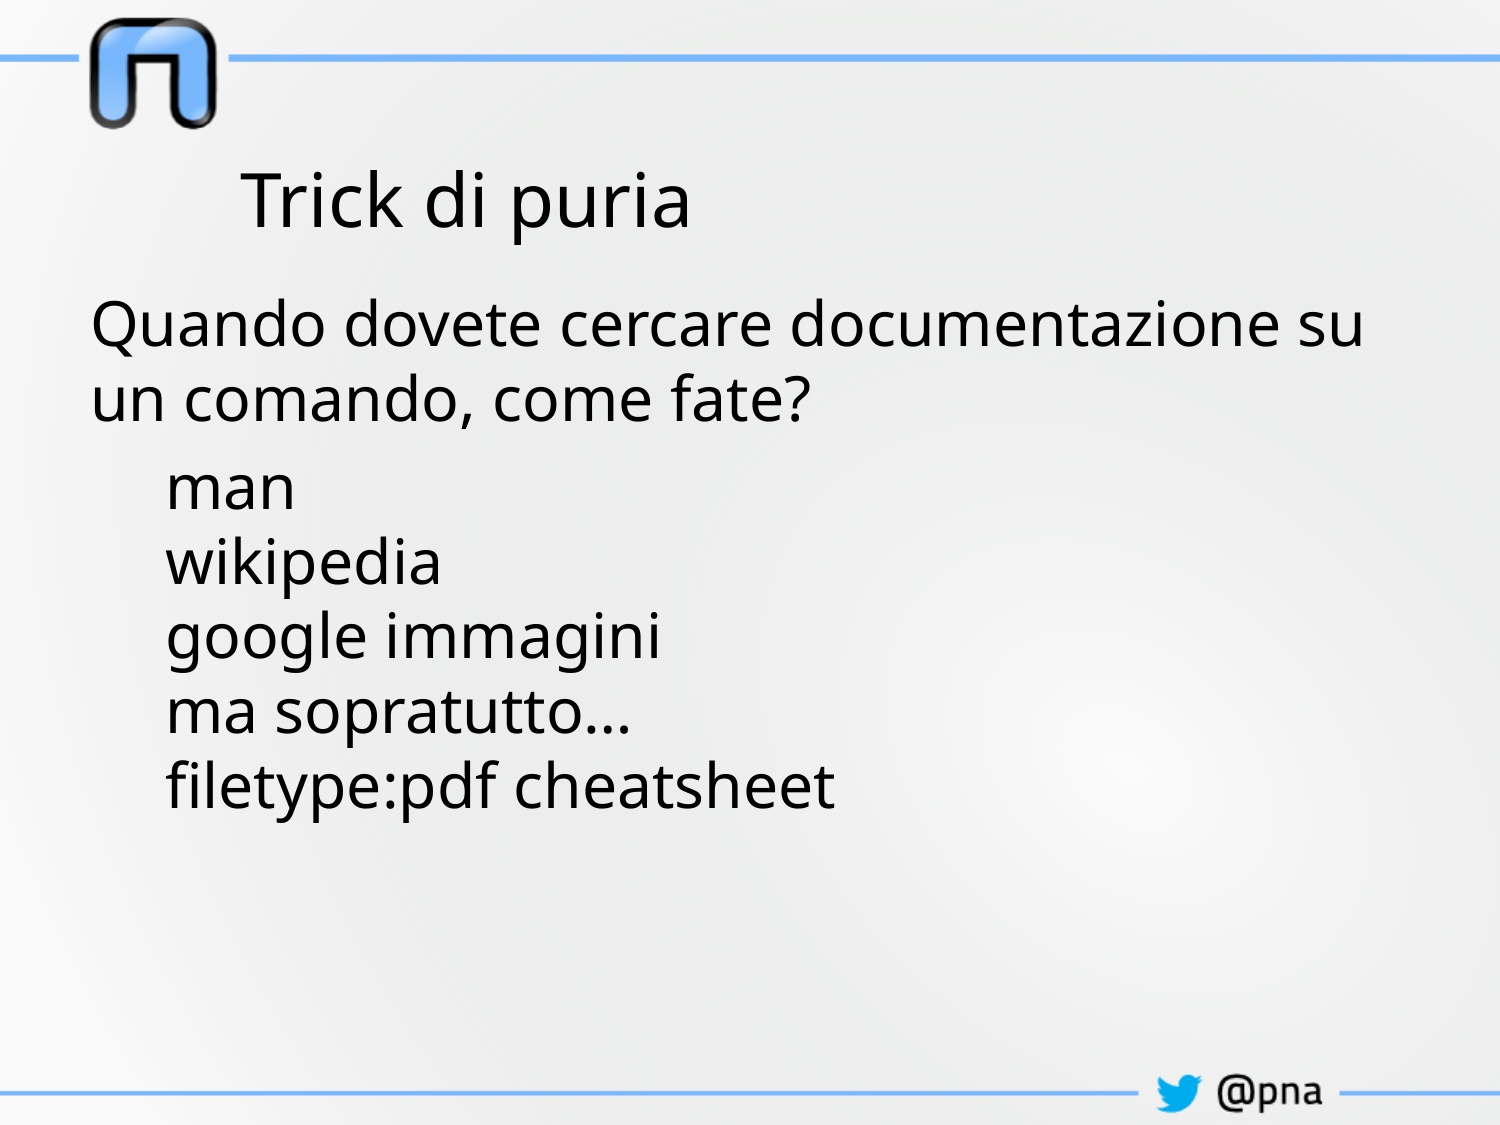

# Trick di puria
Quando dovete cercare documentazione su un comando, come fate?
man
wikipedia
google immagini
ma sopratutto…
filetype:pdf cheatsheet